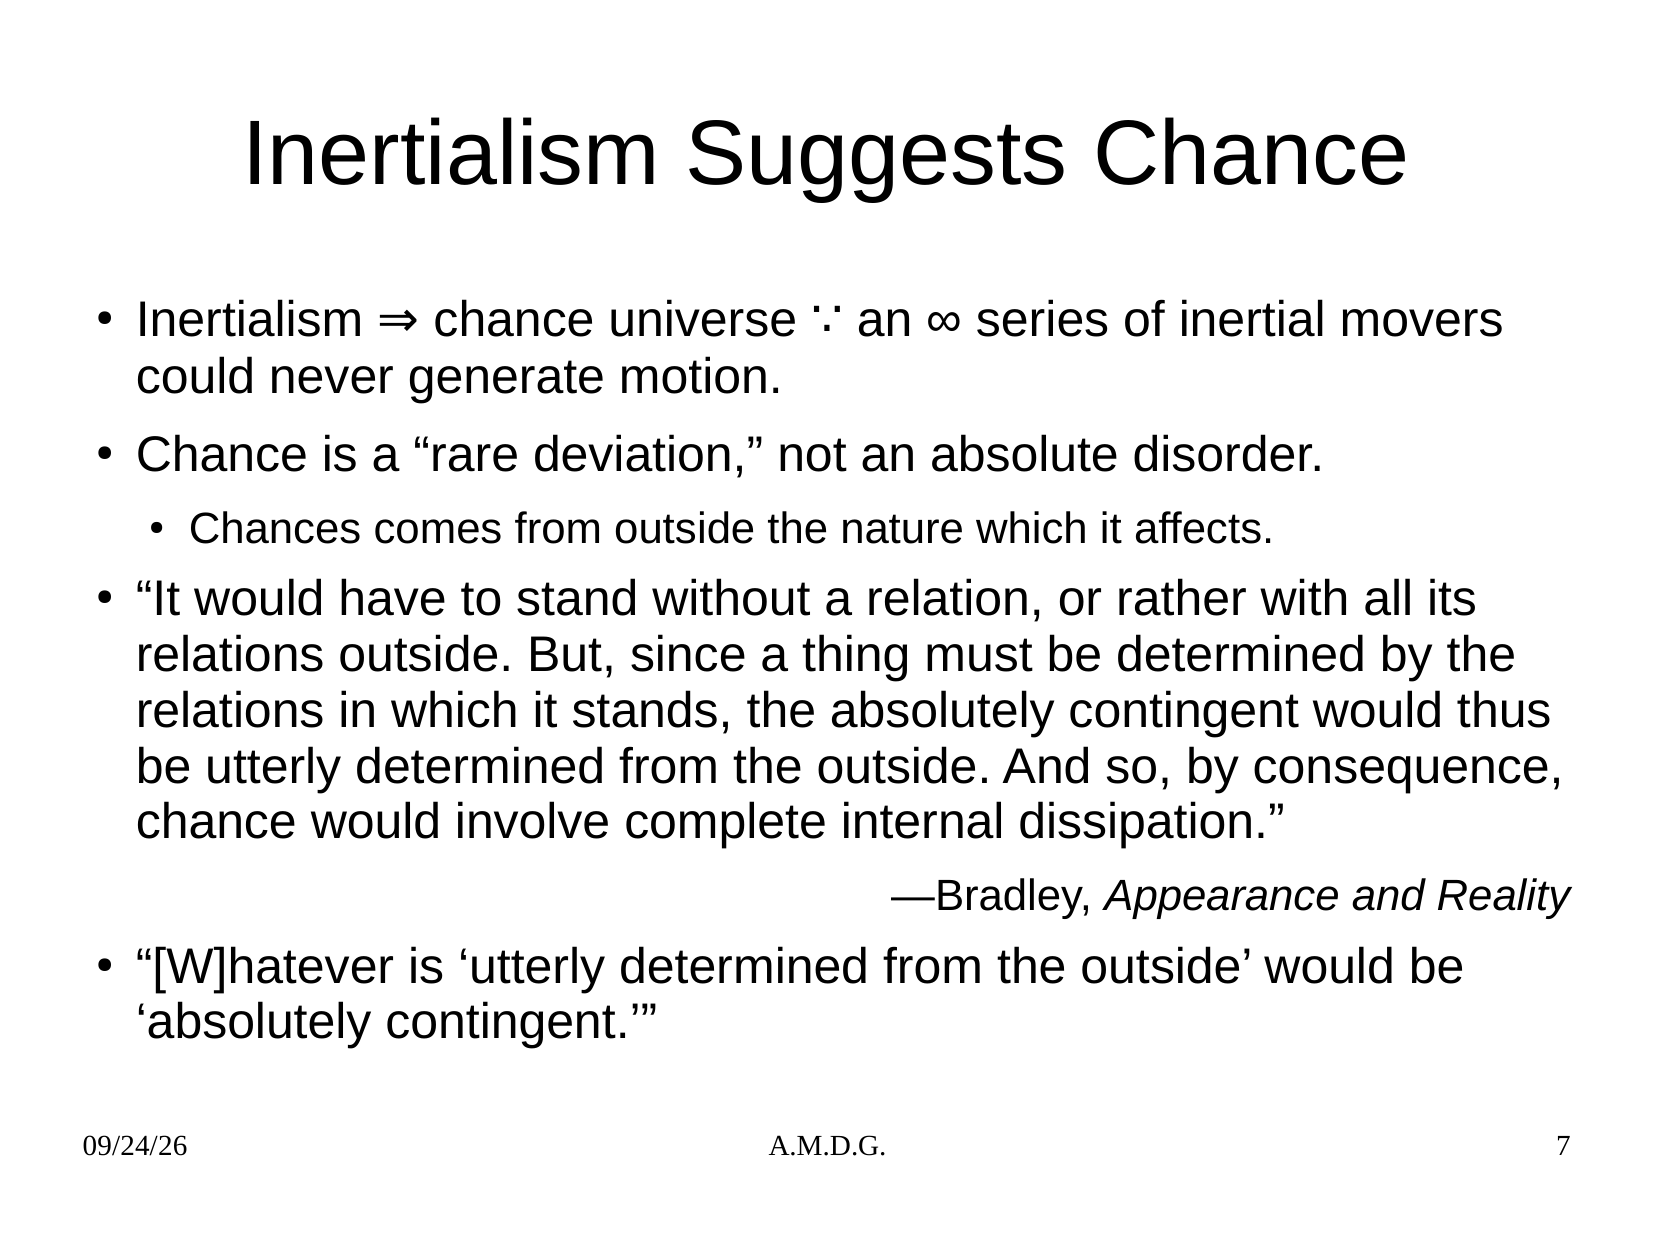

Inertialism Suggests Chance
# Inertialism ⇒ chance universe ∵ an ∞ series of inertial movers could never generate motion.
Chance is a “rare deviation,” not an absolute disorder.
Chances comes from outside the nature which it affects.
“It would have to stand without a relation, or rather with all its relations outside. But, since a thing must be determined by the relations in which it stands, the absolutely contingent would thus be utterly determined from the outside. And so, by consequence, chance would involve complete internal dissipation.”
—Bradley, Appearance and Reality
“[W]hatever is ‘utterly determined from the outside’ would be ‘absolutely contingent.’”
A.M.D.G.
7